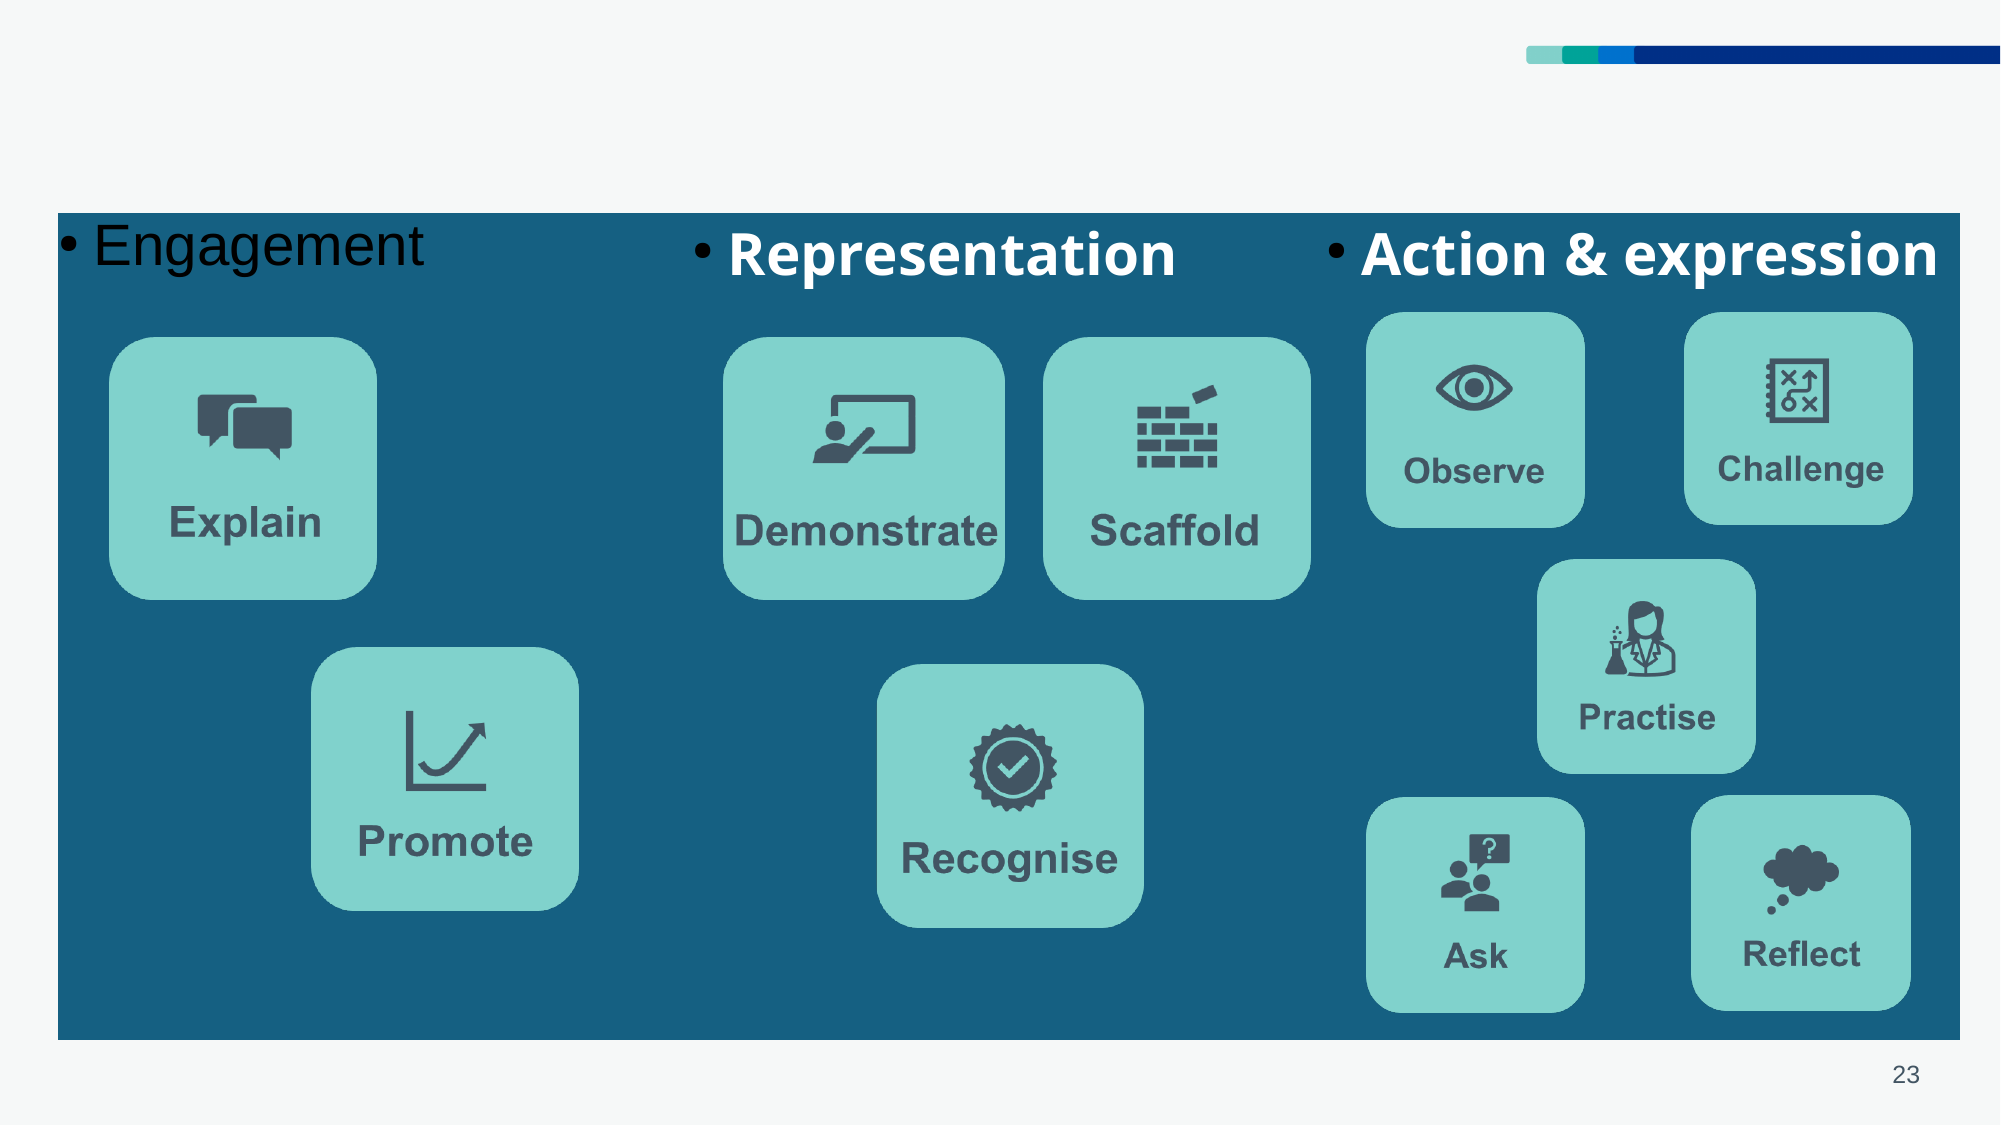

| Engagement | Representation | Action & expression |
| --- | --- | --- |
| | | |
# UDL & AfL